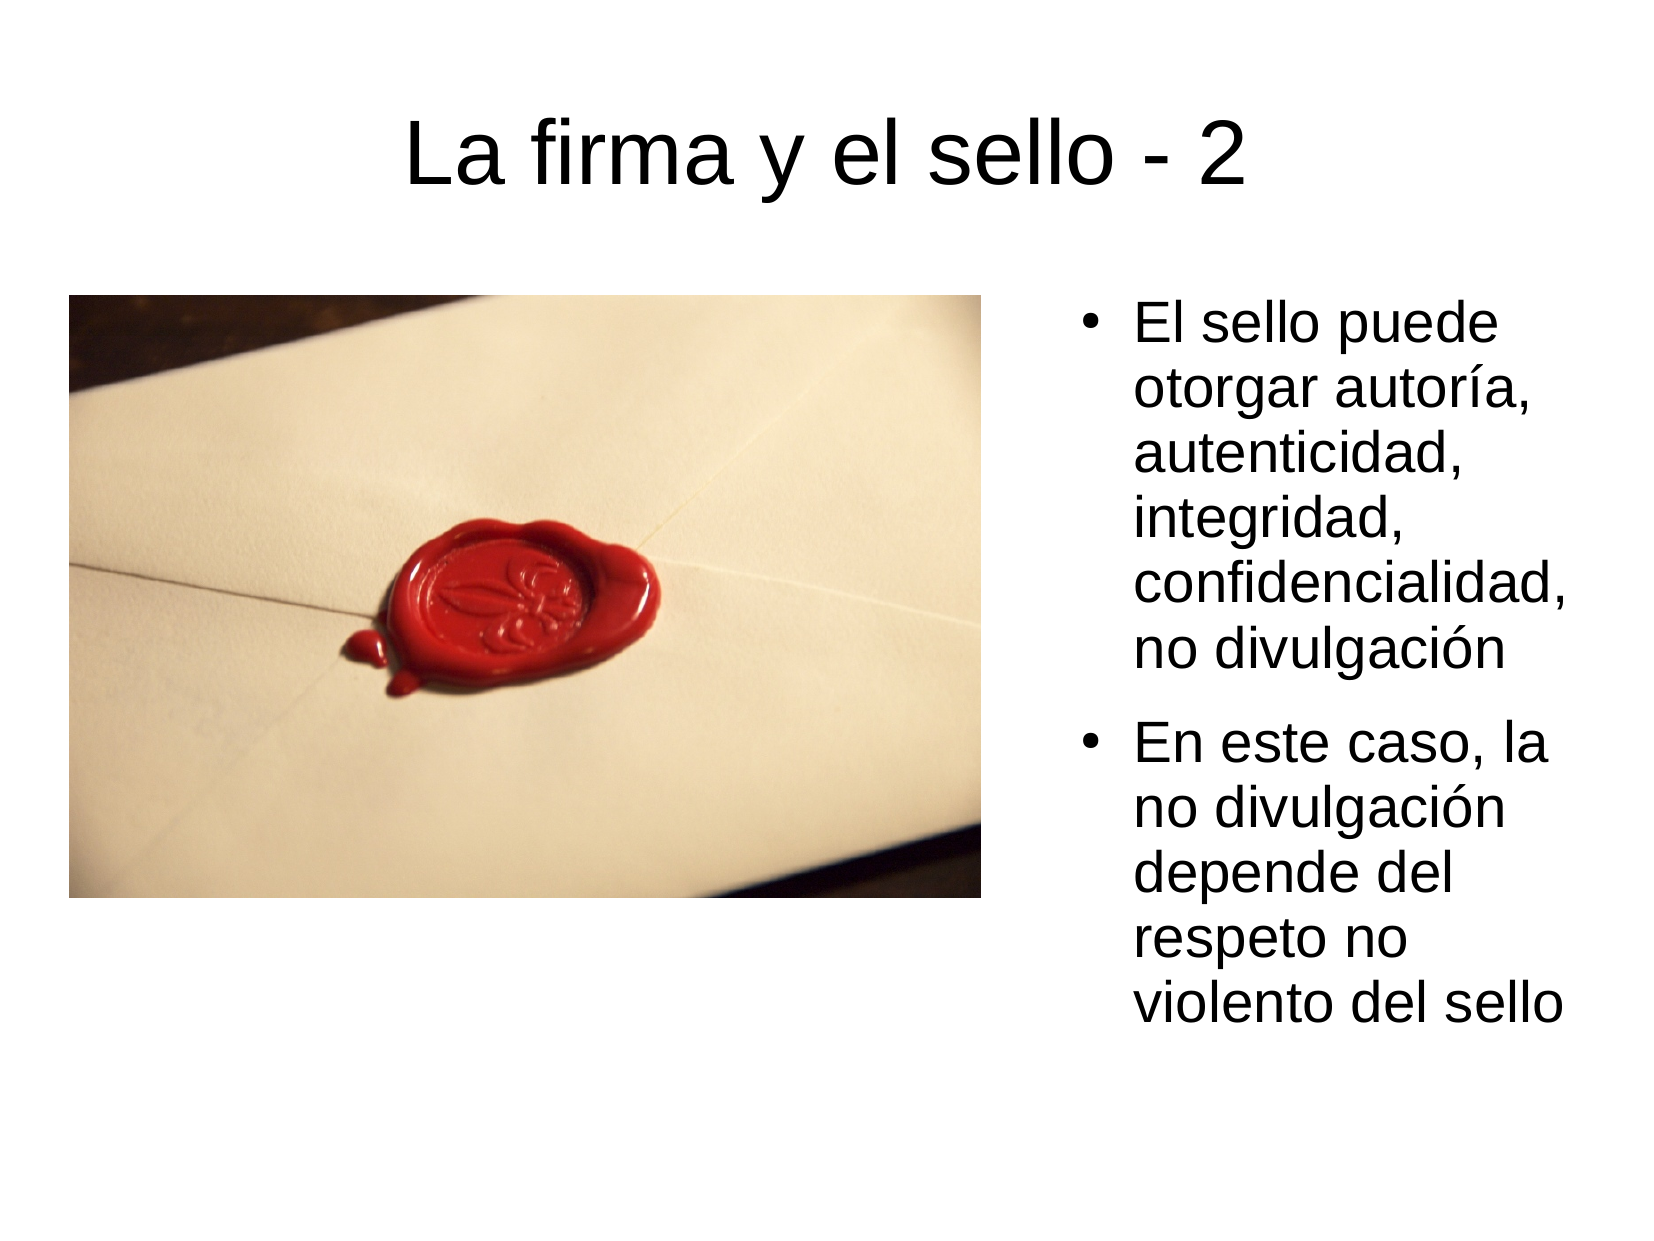

# La firma y el sello - 2
El sello puede otorgar autoría, autenticidad, integridad, confidencialidad, no divulgación
En este caso, la no divulgación depende del respeto no violento del sello